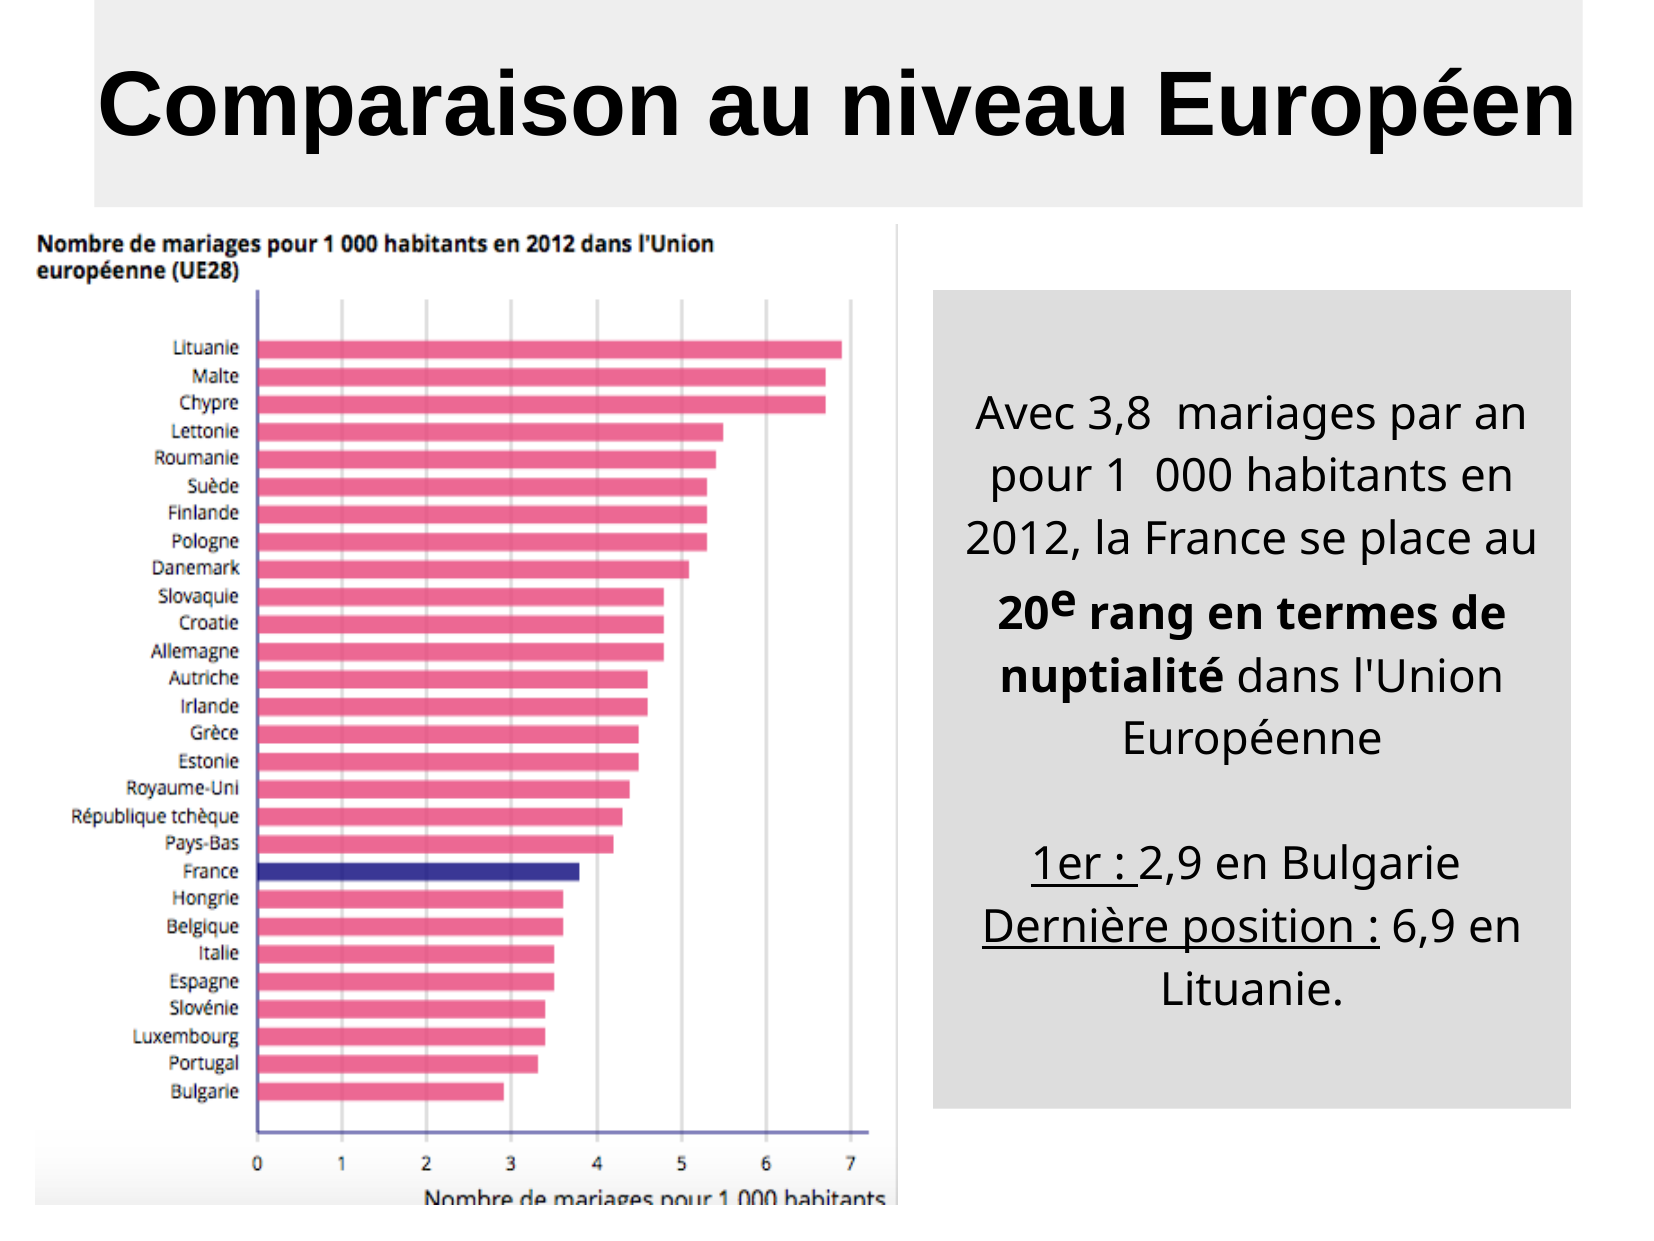

# Comparaison au niveau Européen
Avec 3,8  mariages par an pour 1  000 habitants en 2012, la France se place au 20e rang en termes de nuptialité dans l'Union Européenne
1er : 2,9 en Bulgarie
Dernière position : 6,9 en Lituanie.